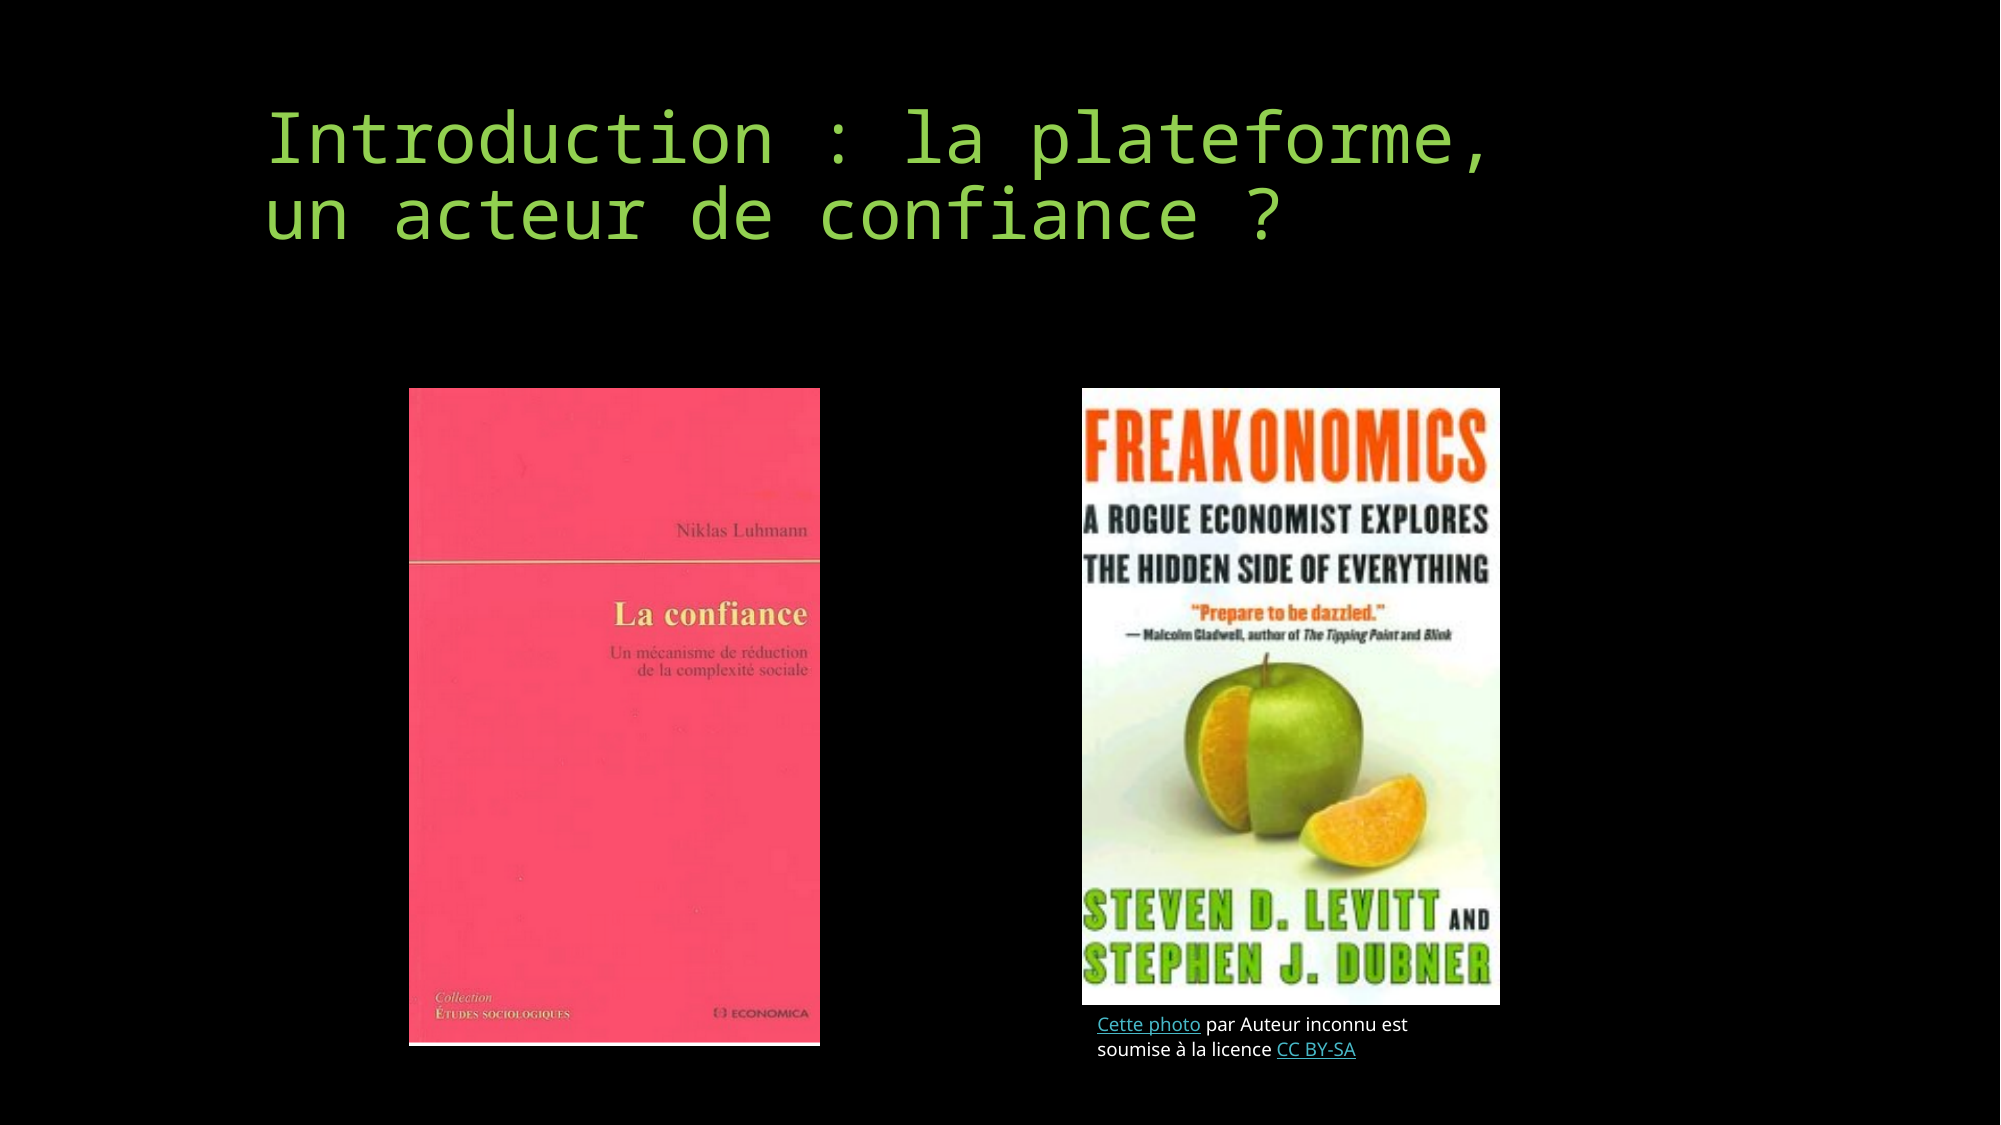

# Introduction : la plateforme, un acteur de confiance ?
Cette photo par Auteur inconnu est soumise à la licence CC BY-SA